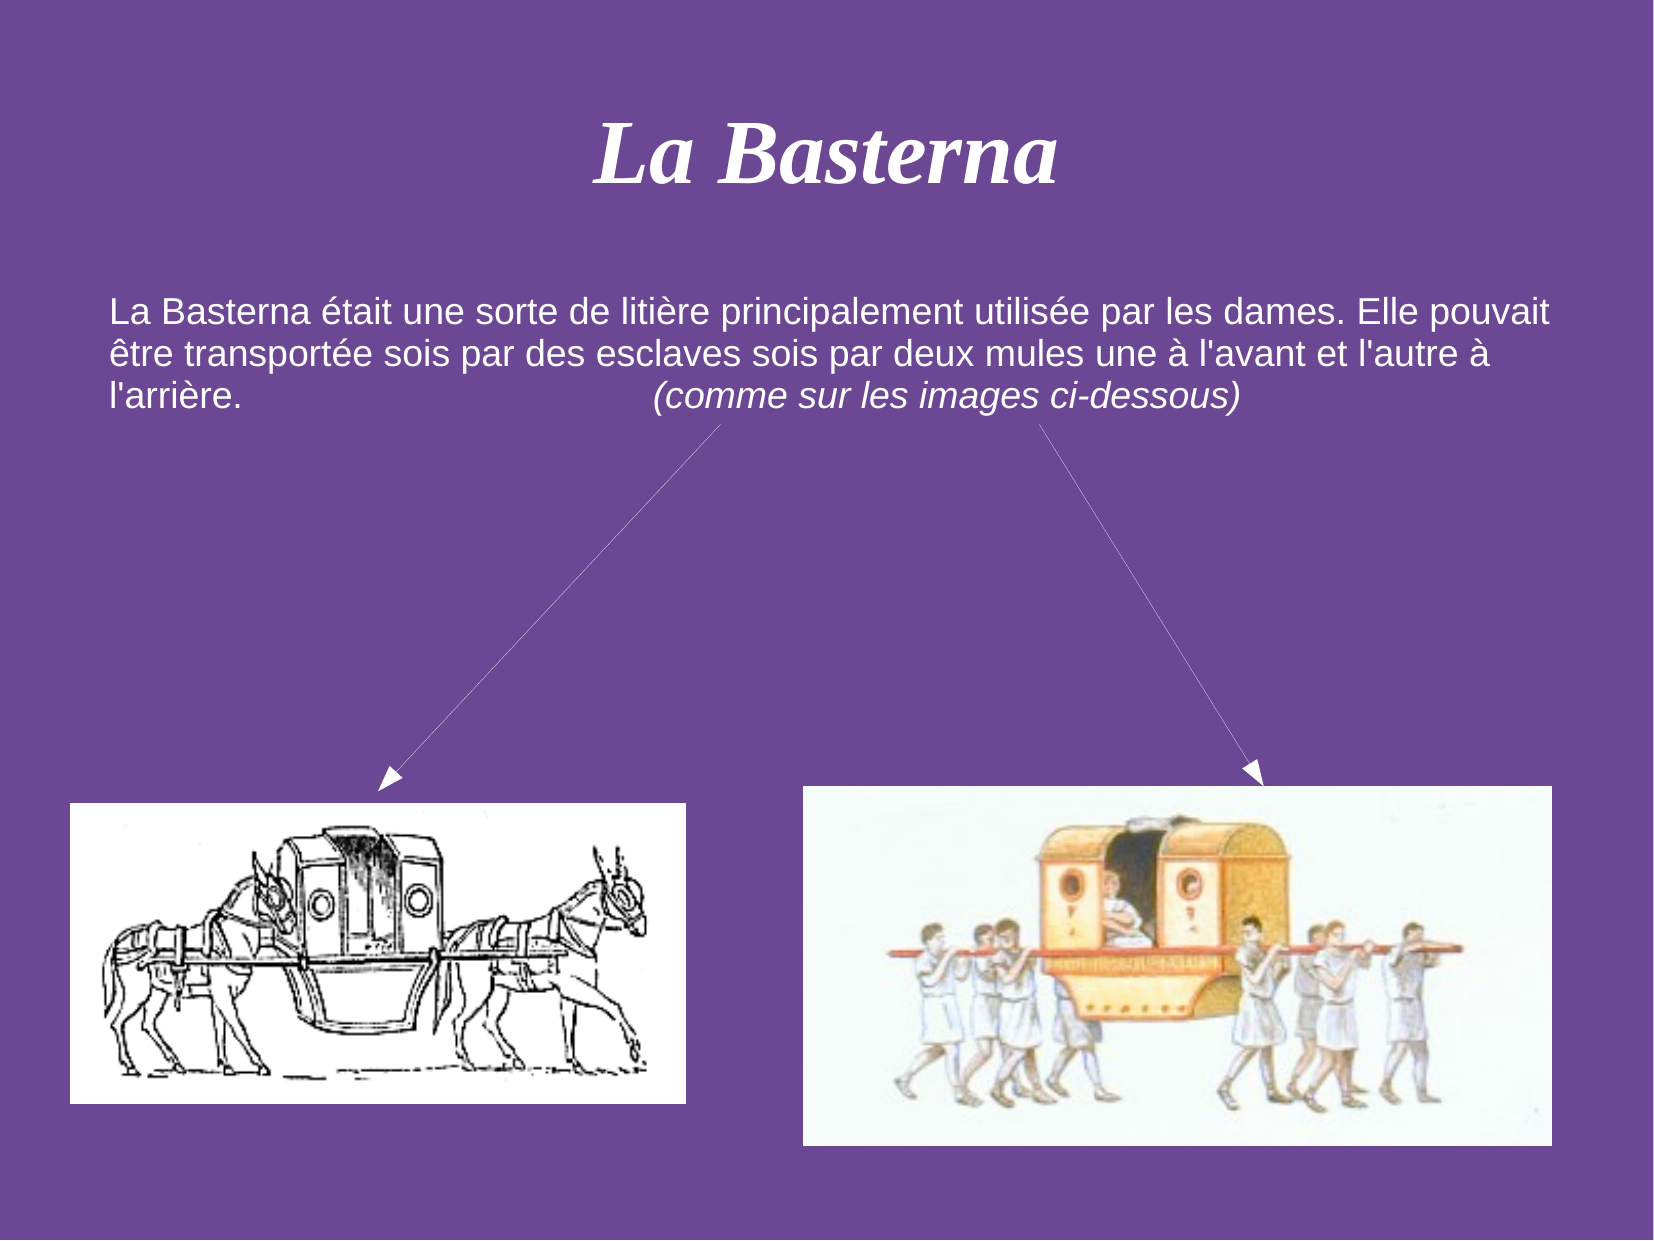

# La Basterna
La Basterna était une sorte de litière principalement utilisée par les dames. Elle pouvait être transportée sois par des esclaves sois par deux mules une à l'avant et l'autre à l'arrière. (comme sur les images ci-dessous)